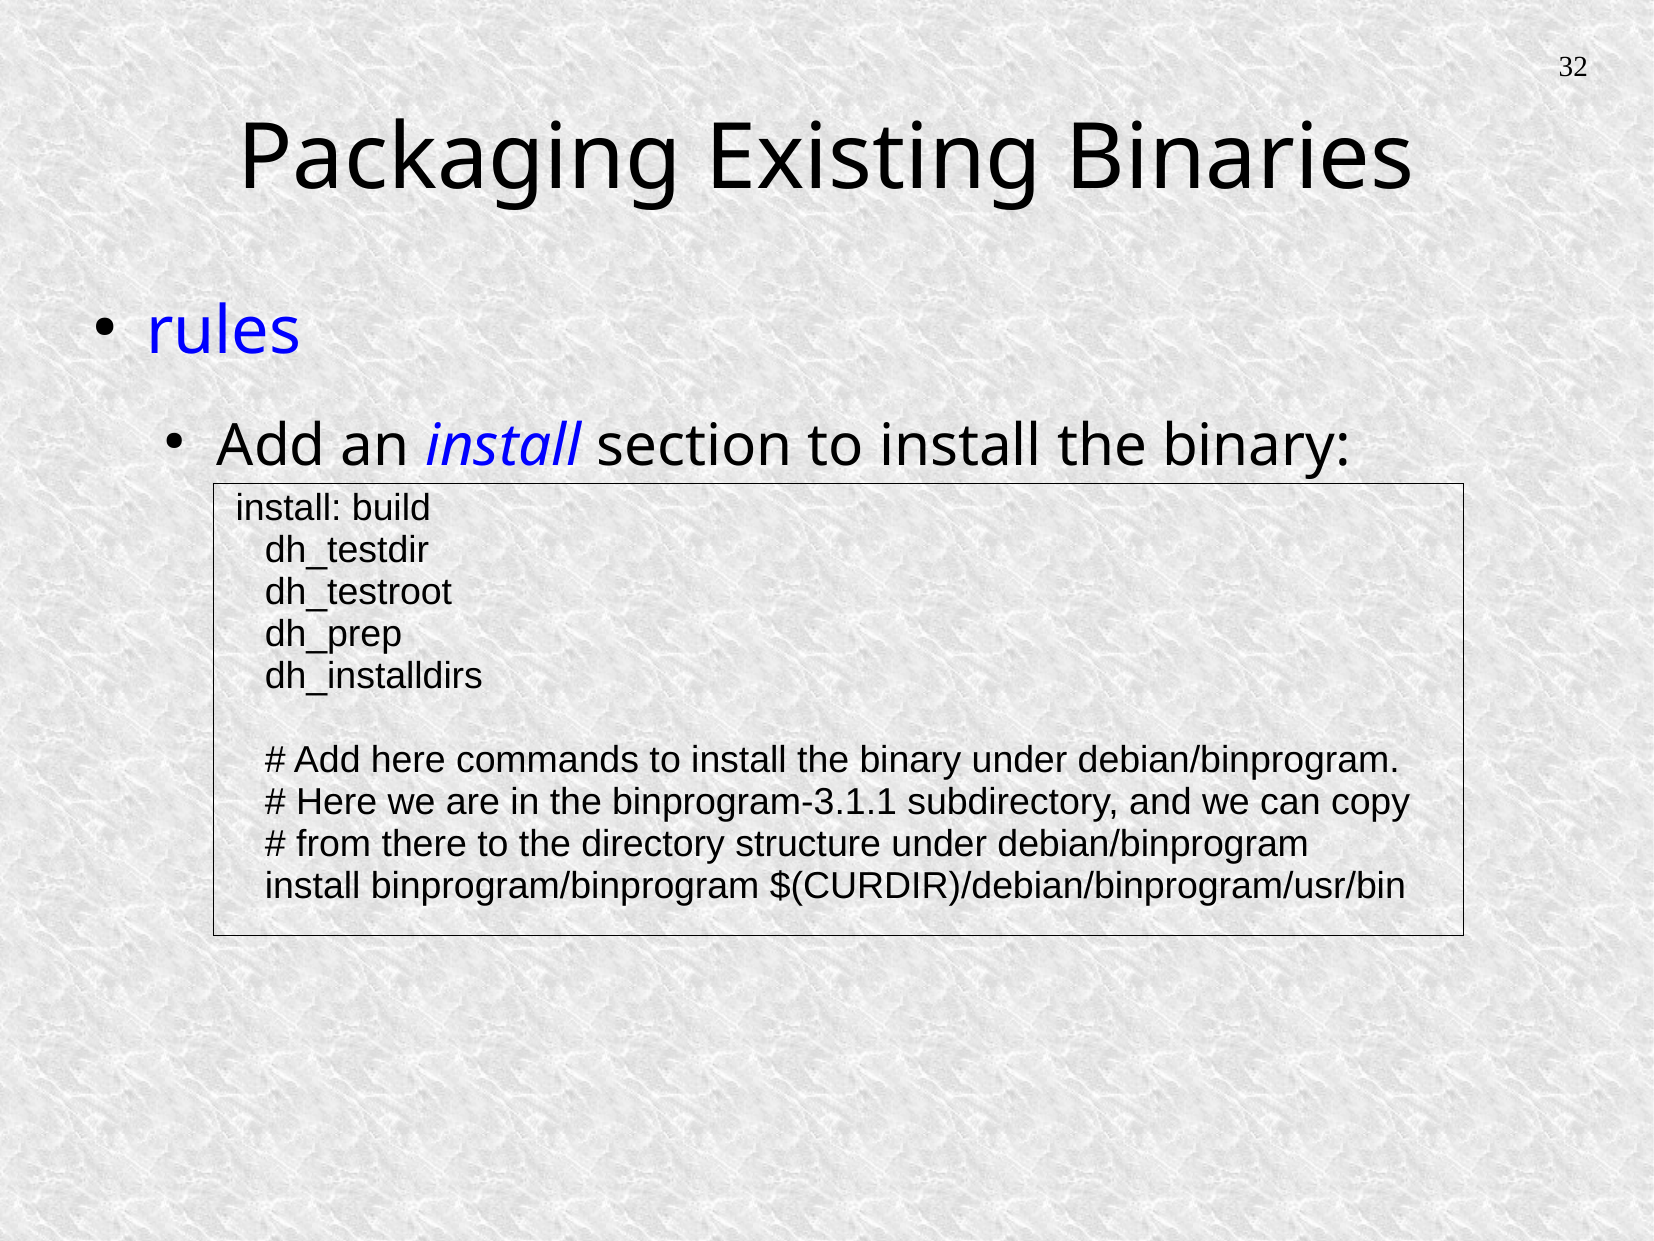

32
# Packaging Existing Binaries
rules
Add an install section to install the binary:
install: build
	dh_testdir
	dh_testroot
	dh_prep
	dh_installdirs
	# Add here commands to install the binary under debian/binprogram.
	# Here we are in the binprogram-3.1.1 subdirectory, and we can copy
	# from there to the directory structure under debian/binprogram
	install binprogram/binprogram $(CURDIR)/debian/binprogram/usr/bin